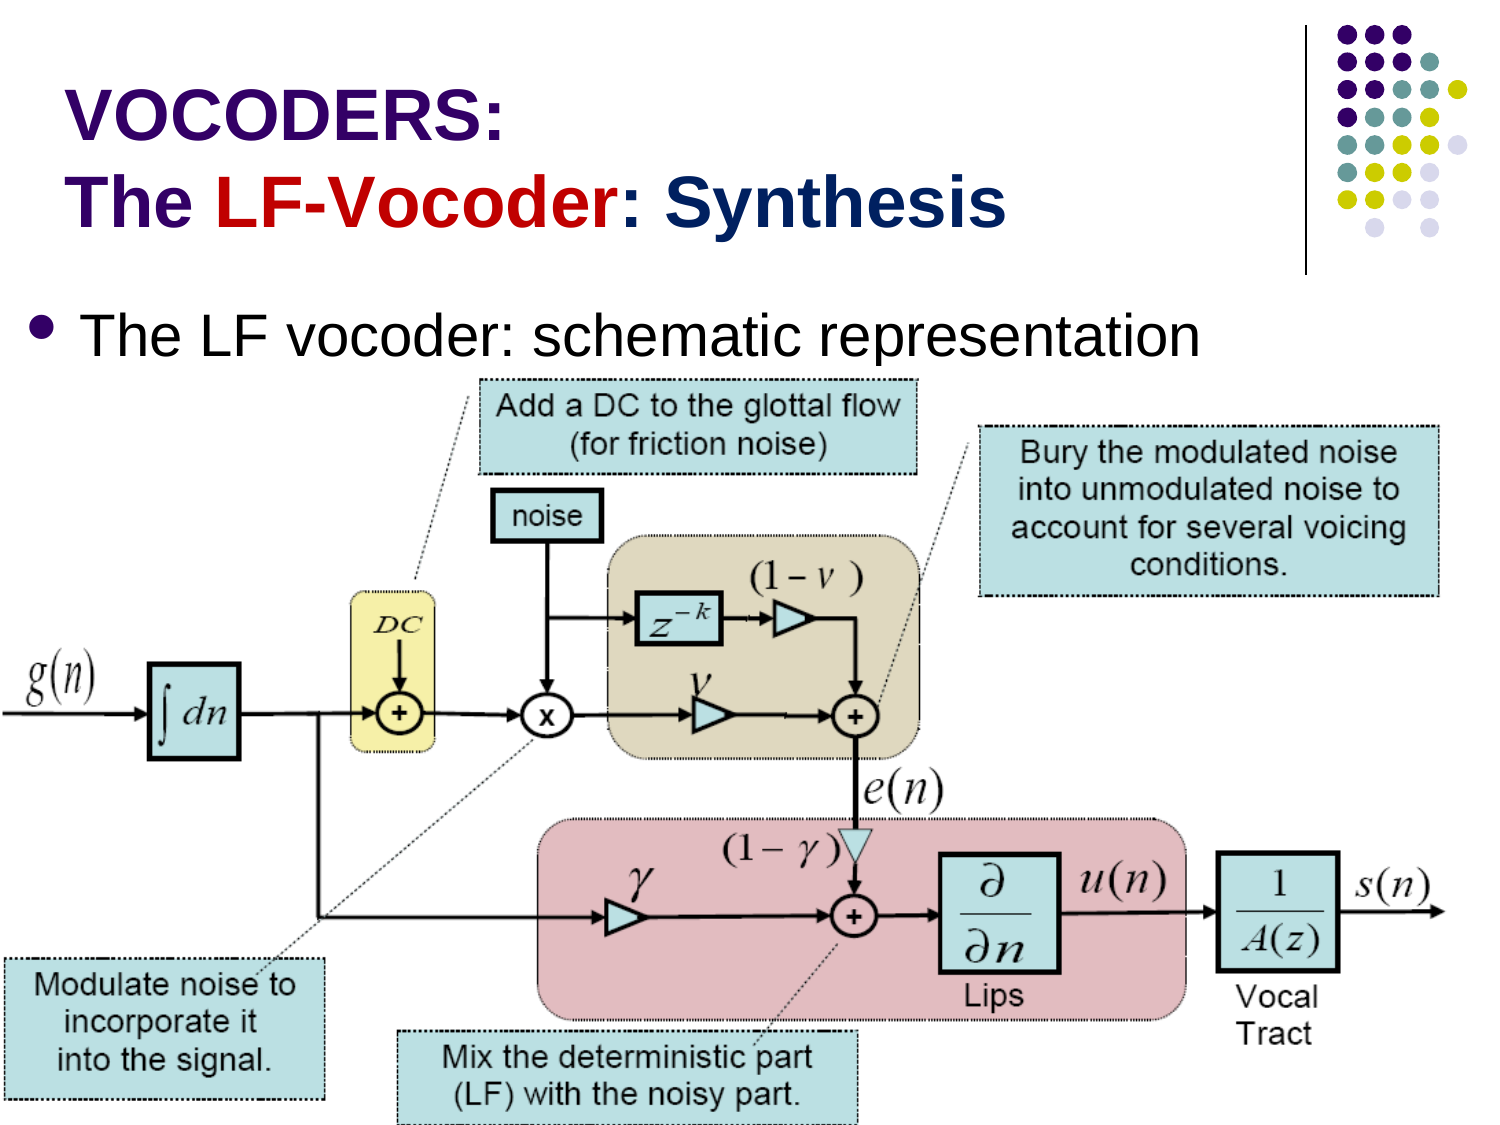

VOCODERS:
The LF-Vocoder: Synthesis
# The LF vocoder: schematic representation